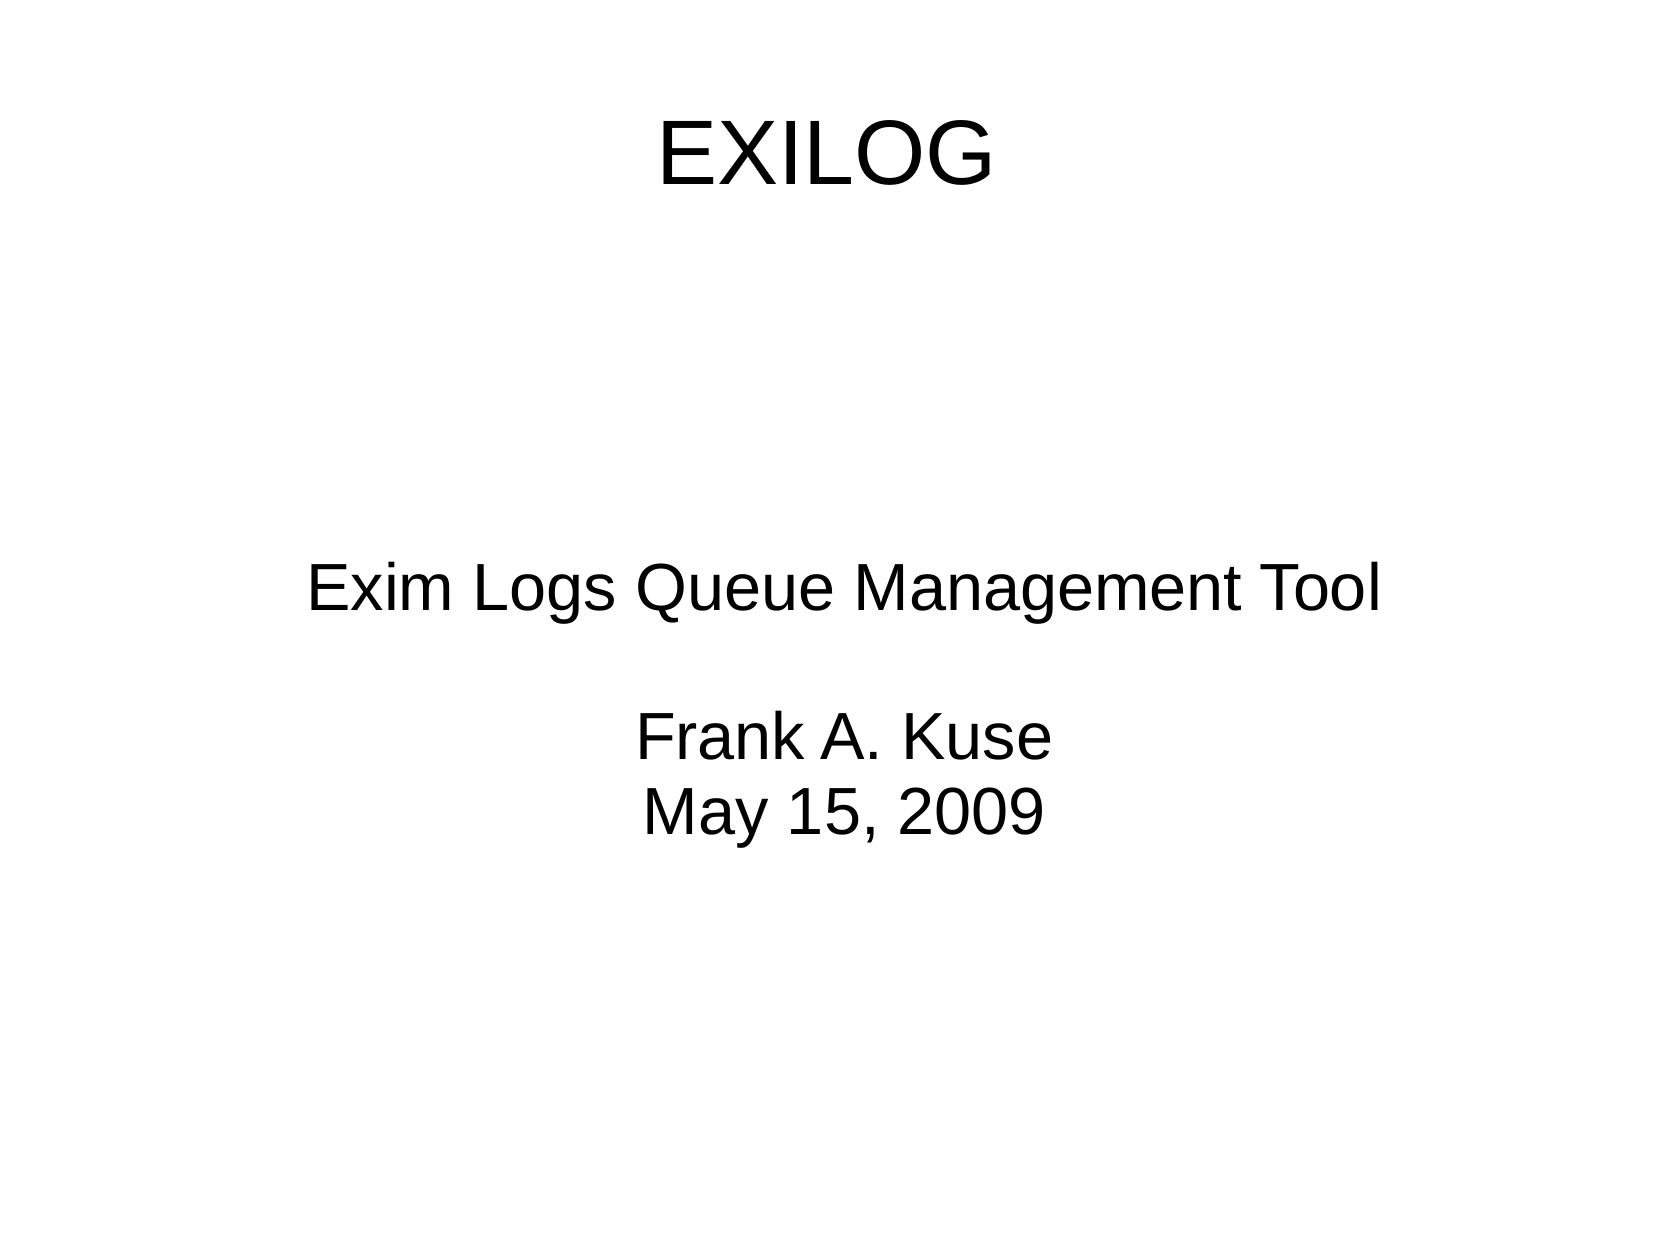

# EXILOG
Exim Logs Queue Management Tool
Frank A. Kuse
May 15, 2009